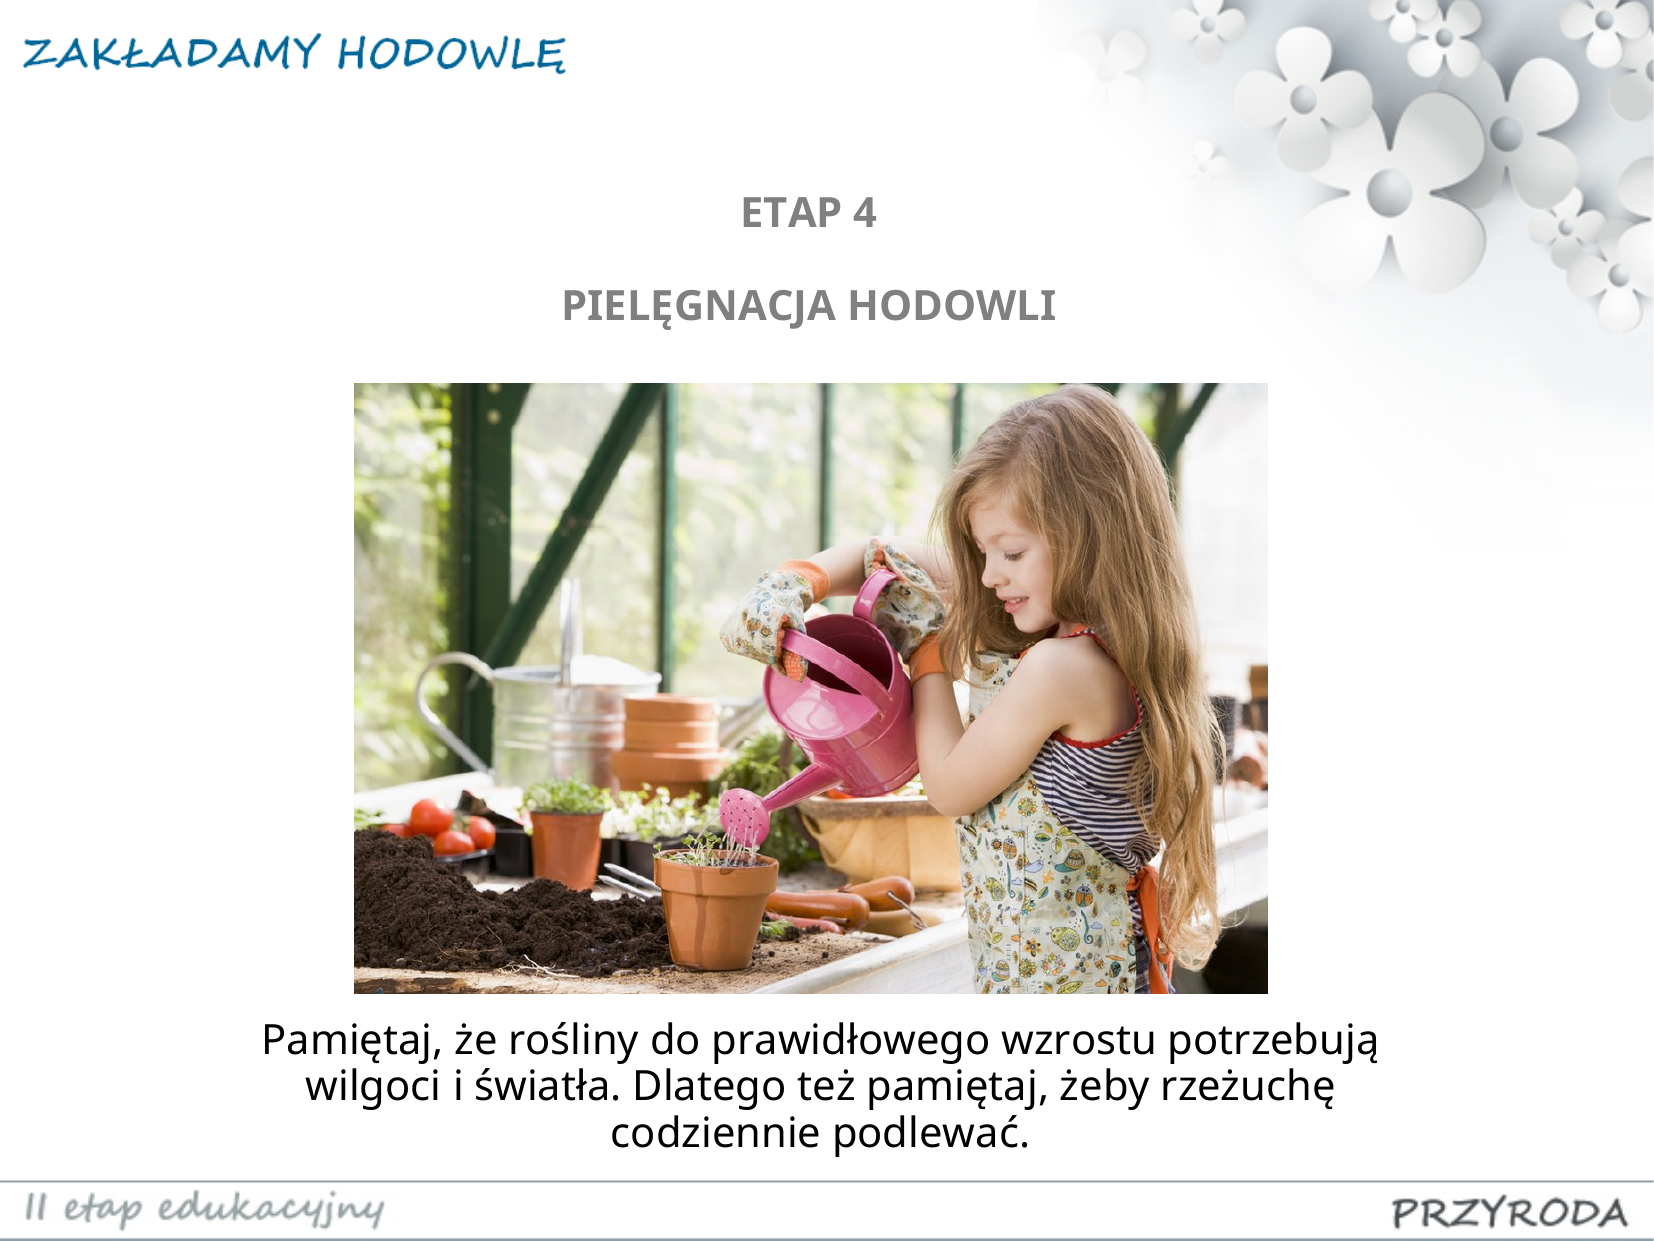

ETAP 4
PIELĘGNACJA HODOWLI
Pamiętaj, że rośliny do prawidłowego wzrostu potrzebują wilgoci i światła. Dlatego też pamiętaj, żeby rzeżuchę codziennie podlewać.